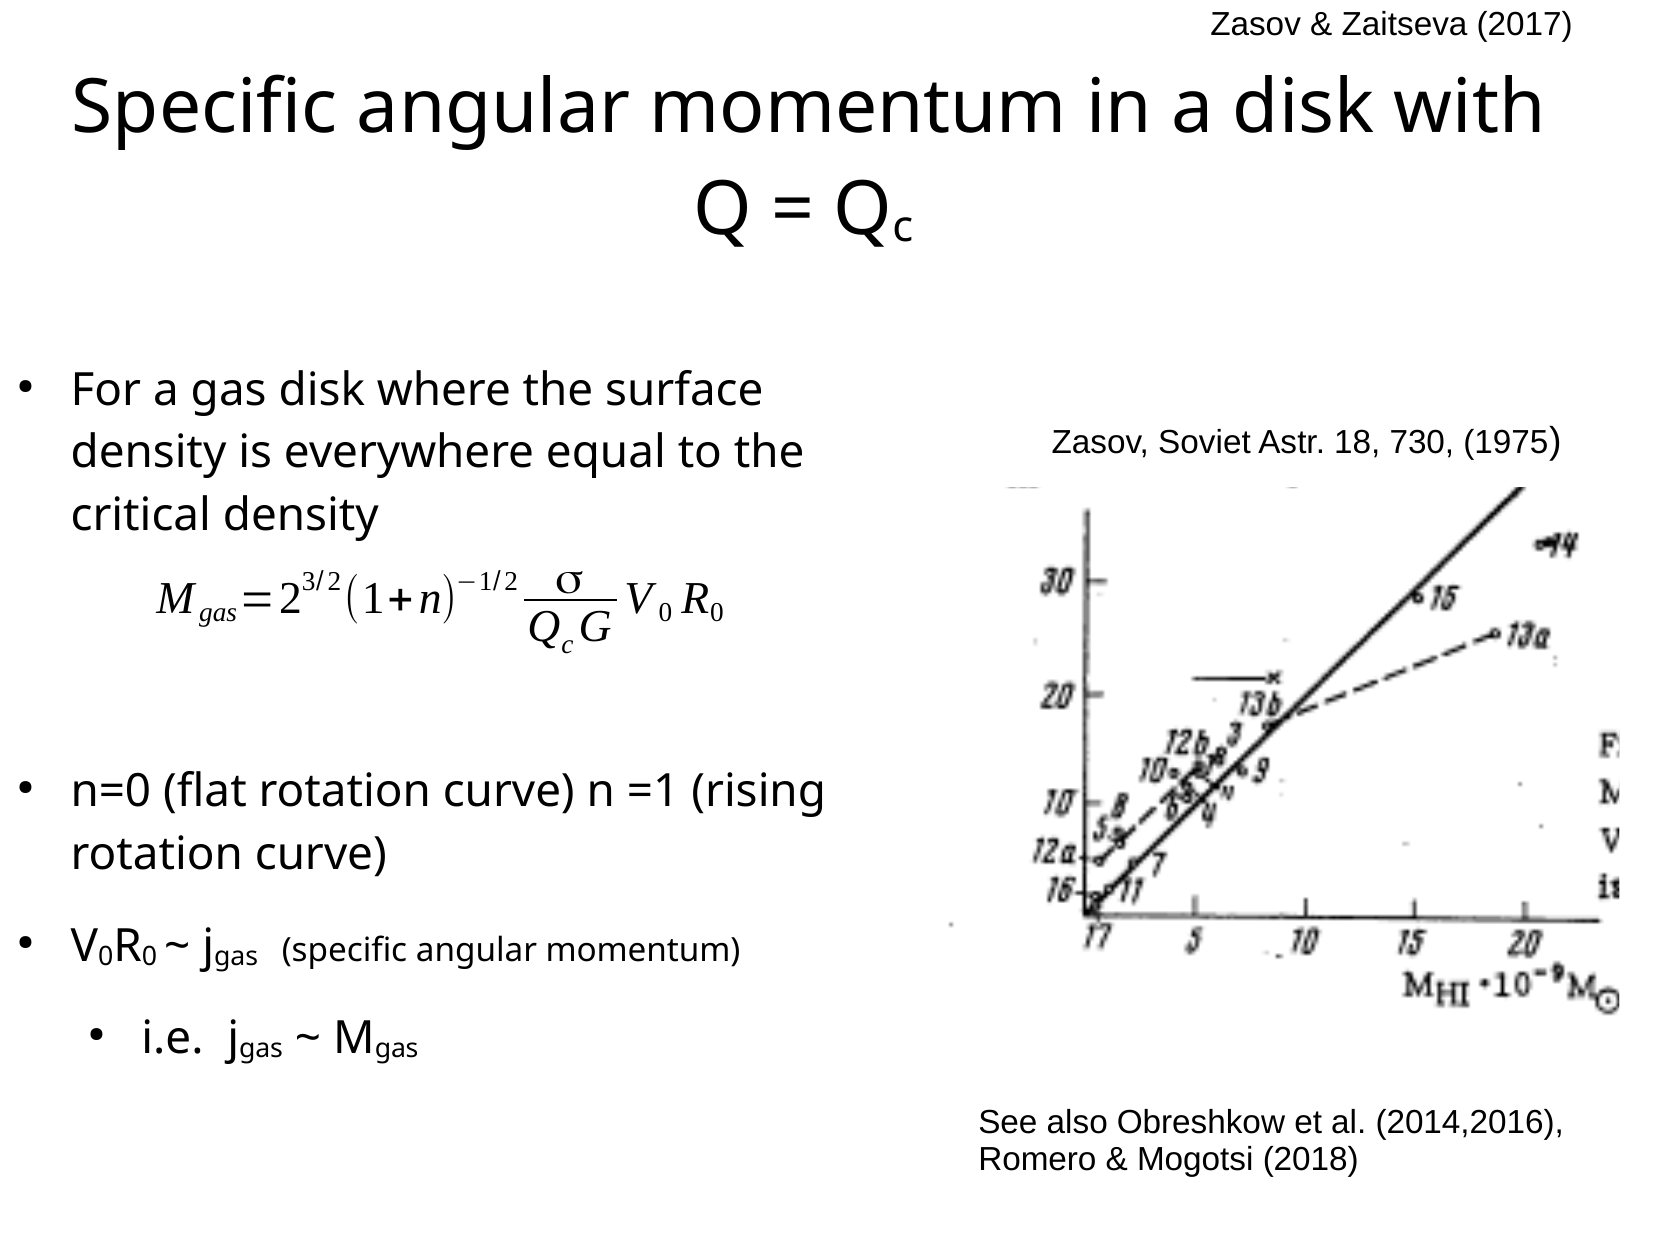

Zasov & Zaitseva (2017)
# Specific angular momentum in a disk with Q = Qc
For a gas disk where the surface density is everywhere equal to the critical density
n=0 (flat rotation curve) n =1 (rising rotation curve)
V0R0 ~ jgas (specific angular momentum)
i.e. jgas ~ Mgas
Zasov, Soviet Astr. 18, 730, (1975)
See also Obreshkow et al. (2014,2016), Romero & Mogotsi (2018)